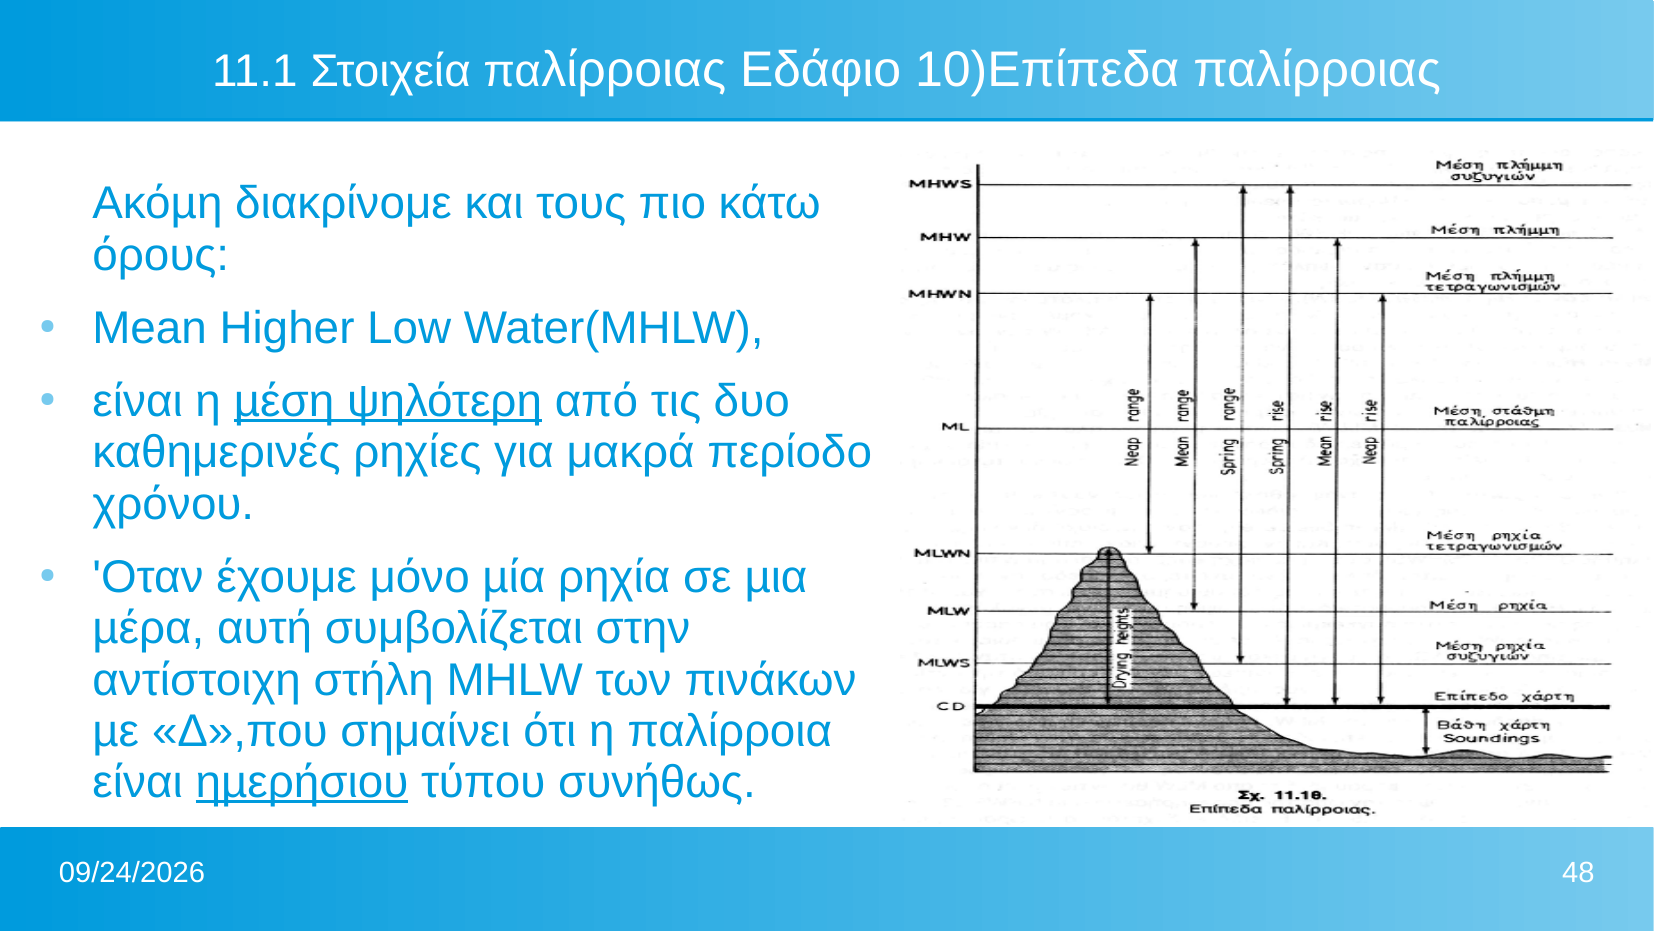

# 11.1 Στοιχεία παλίρροιας Εδάφιο 10)Επίπεδα παλίρροιας
Ακόµη διακρίνομε και τους πιο κάτω όρους:
Μean Higher Low Water(ΜΗLW),
είναι η µέση ψηλότερη από τις δυο καθημερινές ρηχίες για μακρά περίοδο χρόνου.
'Οταν έχουμε μόνο µία ρηχία σε µια µέρα, αυτή συμβολίζεται στην αντίστοιχη στήλη ΜΗLW των πινάκων µε «Δ»,που σημαίνει ότι η παλίρροια είναι ηµερήσιου τύπου συνήθως.
48